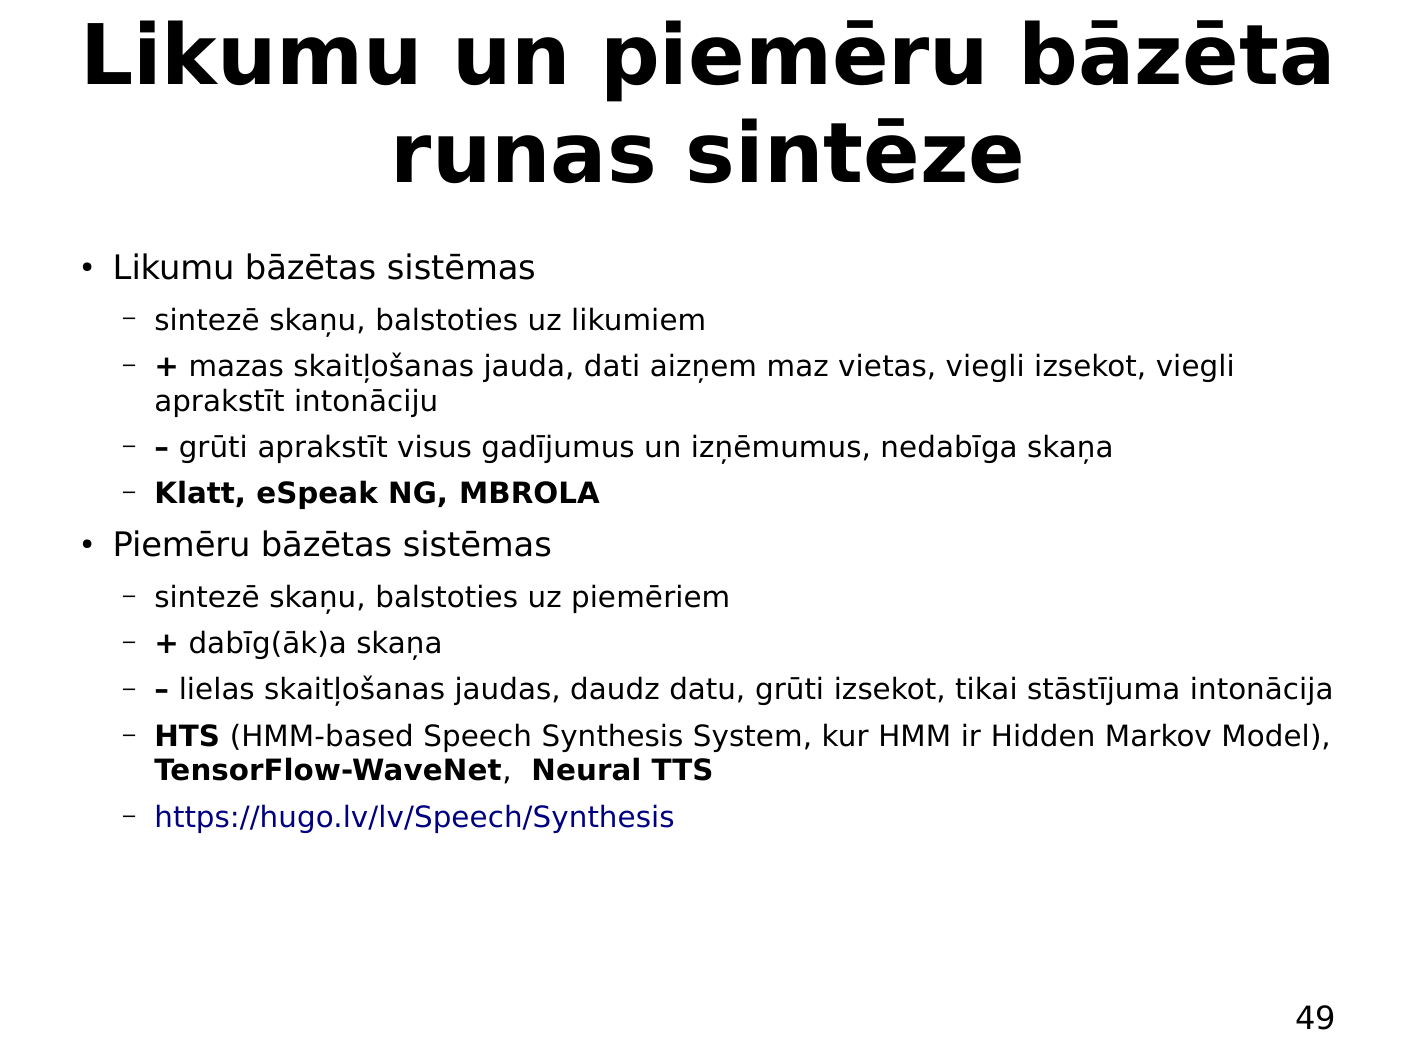

# Likumu un piemēru bāzēta runas sintēze
Likumu bāzētas sistēmas
sintezē skaņu, balstoties uz likumiem
+ mazas skaitļošanas jauda, dati aizņem maz vietas, viegli izsekot, viegli aprakstīt intonāciju
– grūti aprakstīt visus gadījumus un izņēmumus, nedabīga skaņa
Klatt, eSpeak NG, MBROLA
Piemēru bāzētas sistēmas
sintezē skaņu, balstoties uz piemēriem
+ dabīg(āk)a skaņa
– lielas skaitļošanas jaudas, daudz datu, grūti izsekot, tikai stāstījuma intonācija
HTS (HMM-based Speech Synthesis System, kur HMM ir Hidden Markov Model), TensorFlow-WaveNet, Neural TTS
https://hugo.lv/lv/Speech/Synthesis